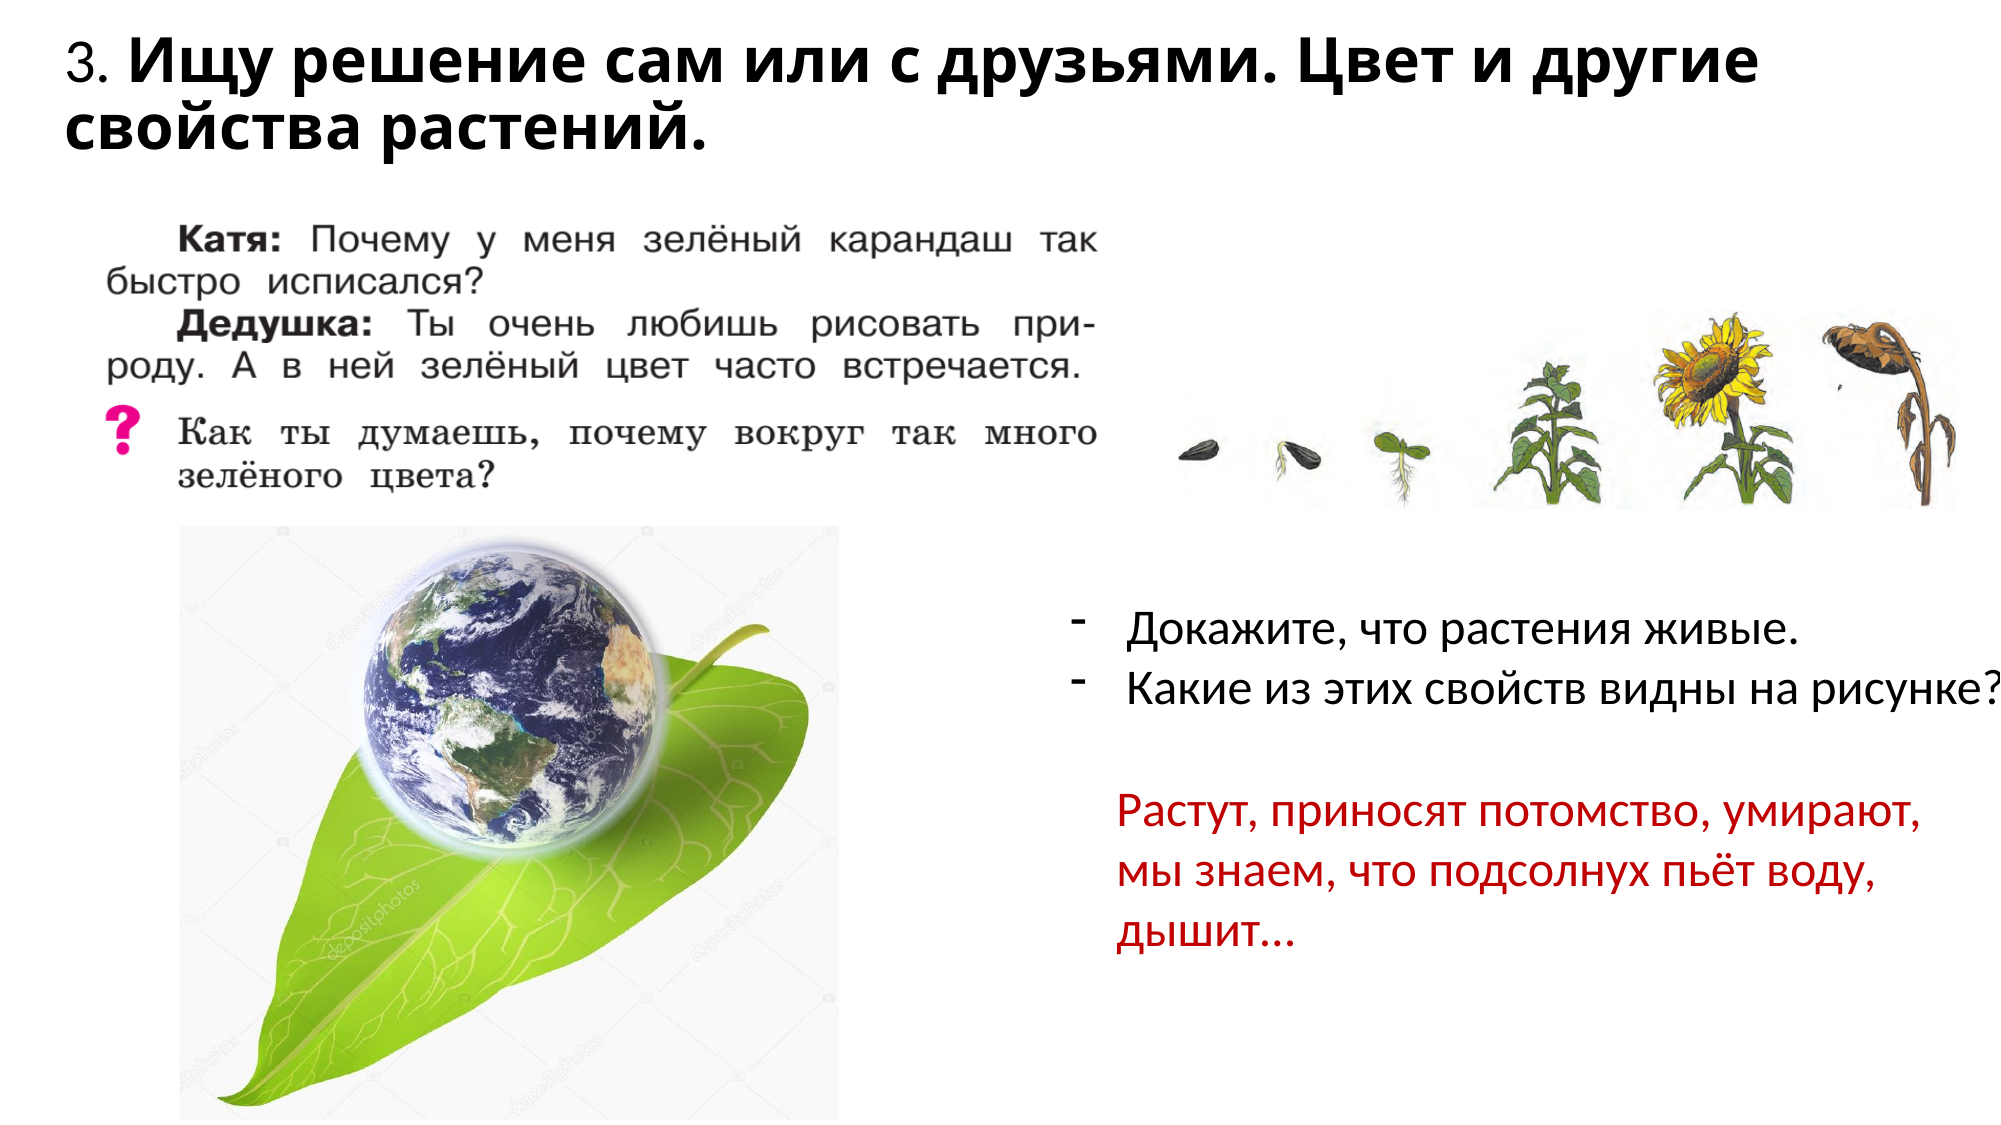

# 3. Ищу решение сам или с друзьями. Цвет и другие свойства растений.
Докажите, что растения живые.
Какие из этих свойств видны на рисунке?
Растут, приносят потомство, умирают, мы знаем, что подсолнух пьёт воду, дышит…